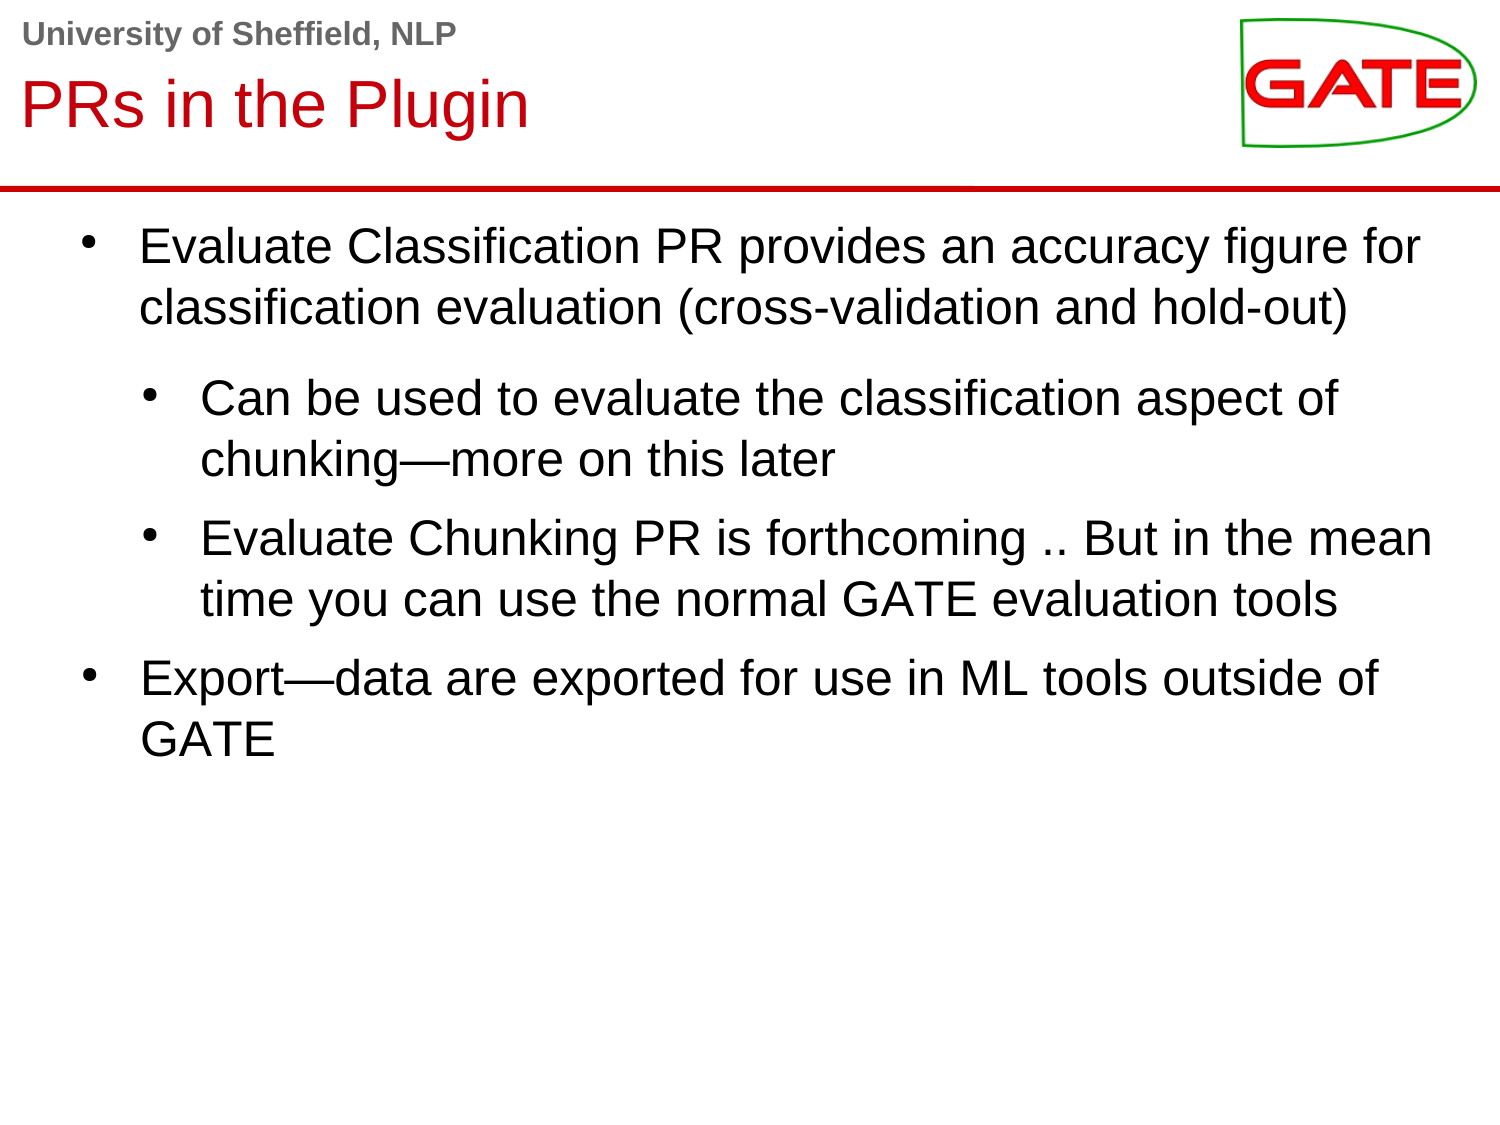

# PRs in the Plugin
Evaluate Classification PR provides an accuracy figure for classification evaluation (cross-validation and hold-out)
Can be used to evaluate the classification aspect of chunking—more on this later
Evaluate Chunking PR is forthcoming .. But in the mean time you can use the normal GATE evaluation tools
Export—data are exported for use in ML tools outside of GATE